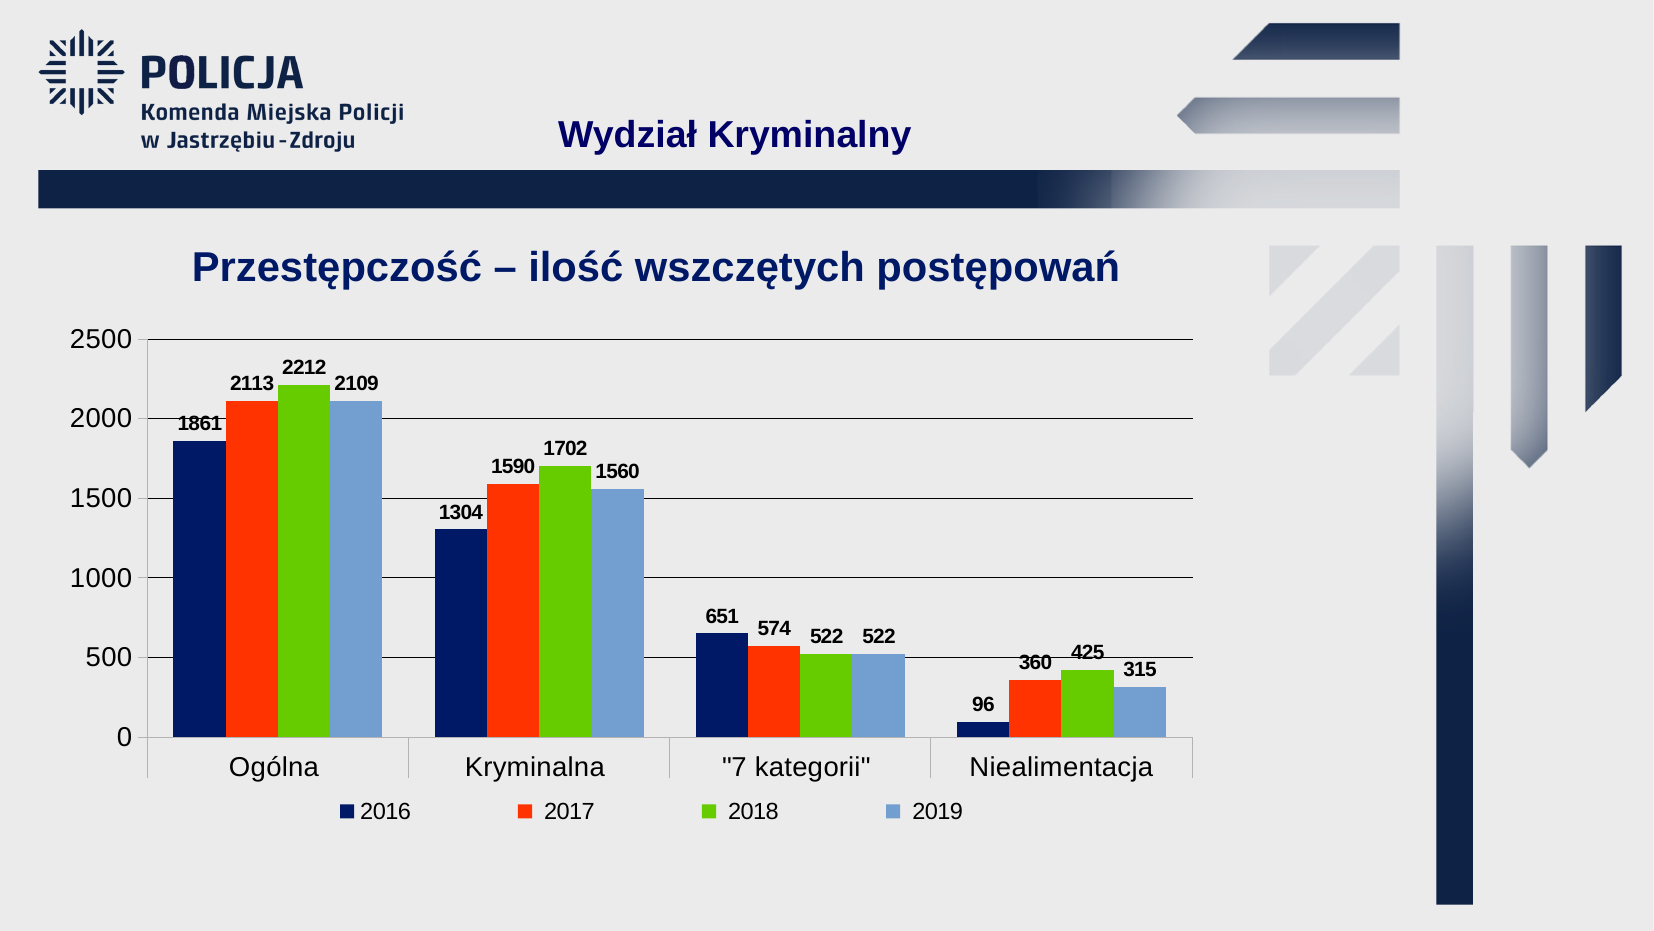

Wydział Kryminalny
Przestępczość – ilość wszczętych postępowań
### Chart
| Category | 2016 | 2017 | 2018 | 2019 |
|---|---|---|---|---|
| Ogólna | 1861.0 | 2113.0 | 2212.0 | 2109.0 |
| Kryminalna | 1304.0 | 1590.0 | 1702.0 | 1560.0 |
| "7 kategorii" | 651.0 | 574.0 | 522.0 | 522.0 |
| Niealimentacja | 96.0 | 360.0 | 425.0 | 315.0 |